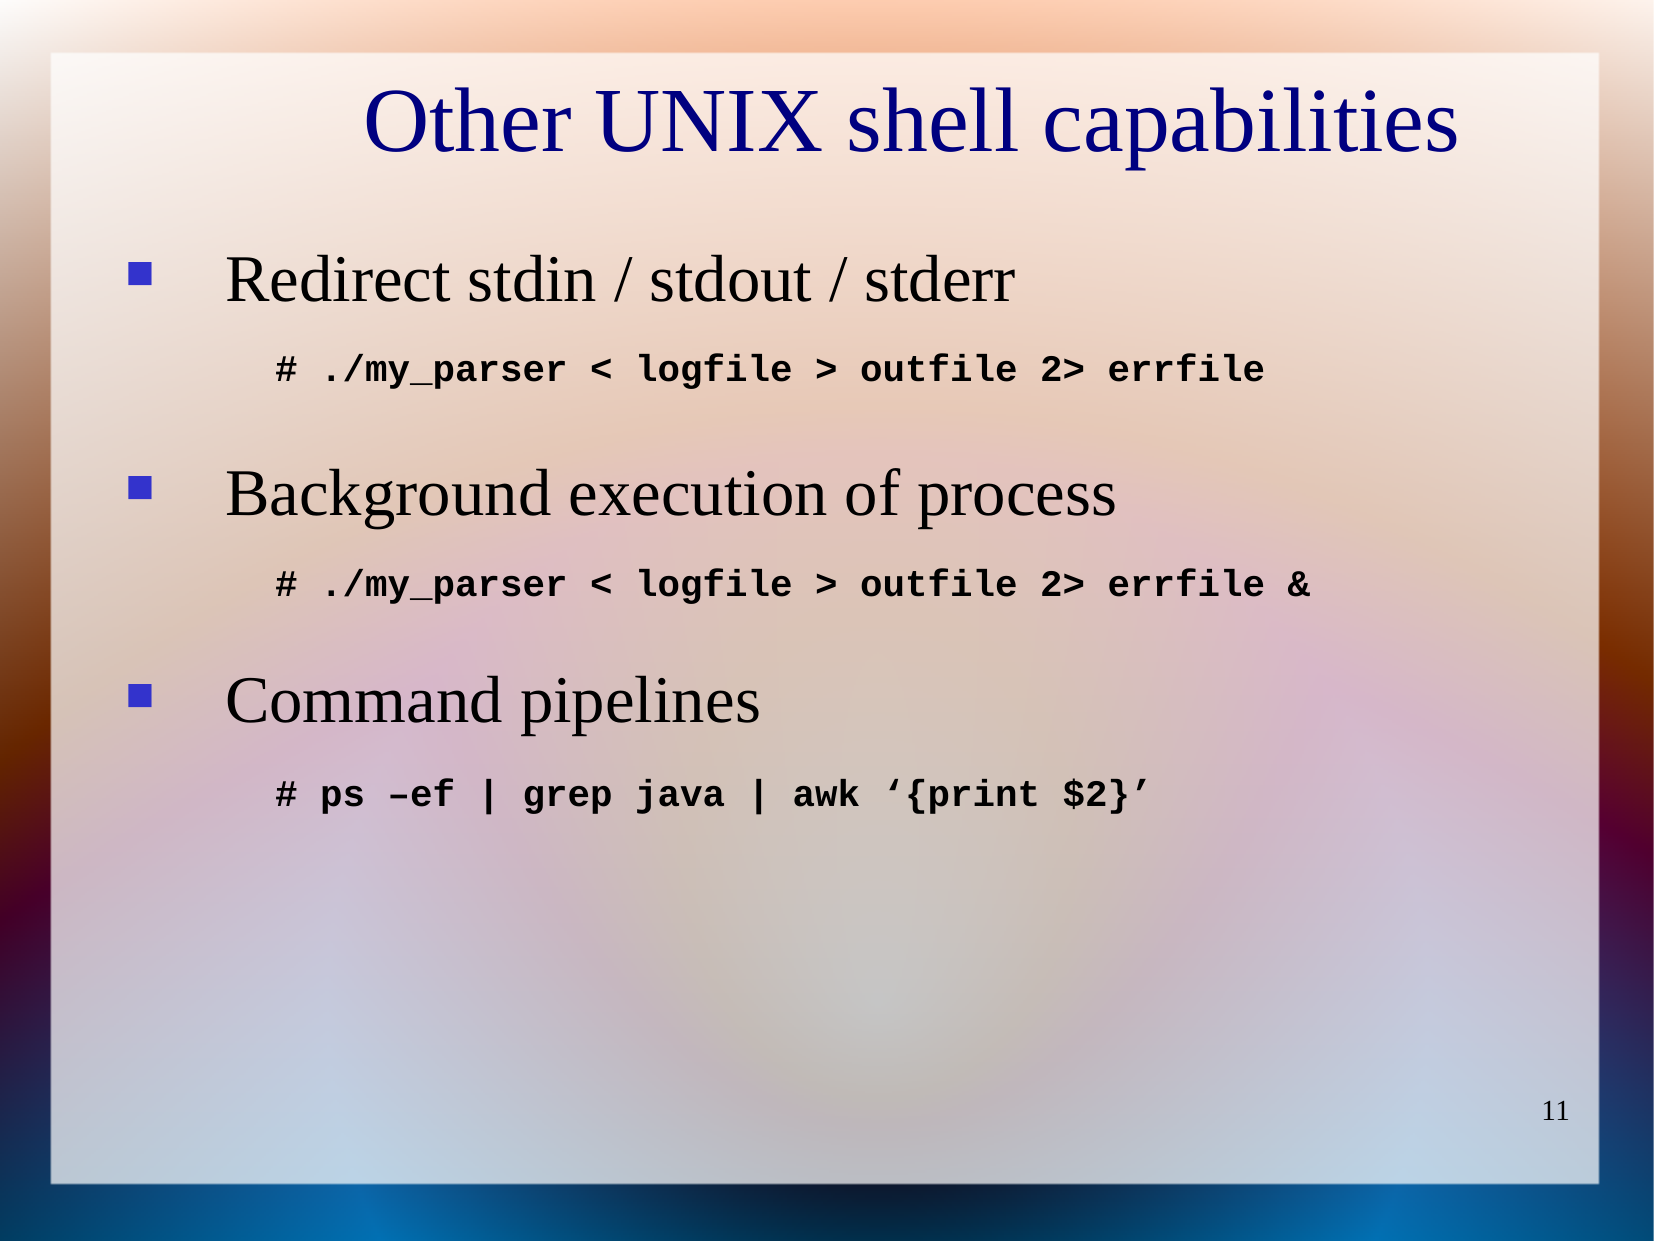

# Other UNIX shell capabilities
Redirect stdin / stdout / stderr
		# ./my_parser < logfile > outfile 2> errfile
Background execution of process
		# ./my_parser < logfile > outfile 2> errfile &
Command pipelines
	 # ps –ef | grep java | awk ‘{print $2}’
11